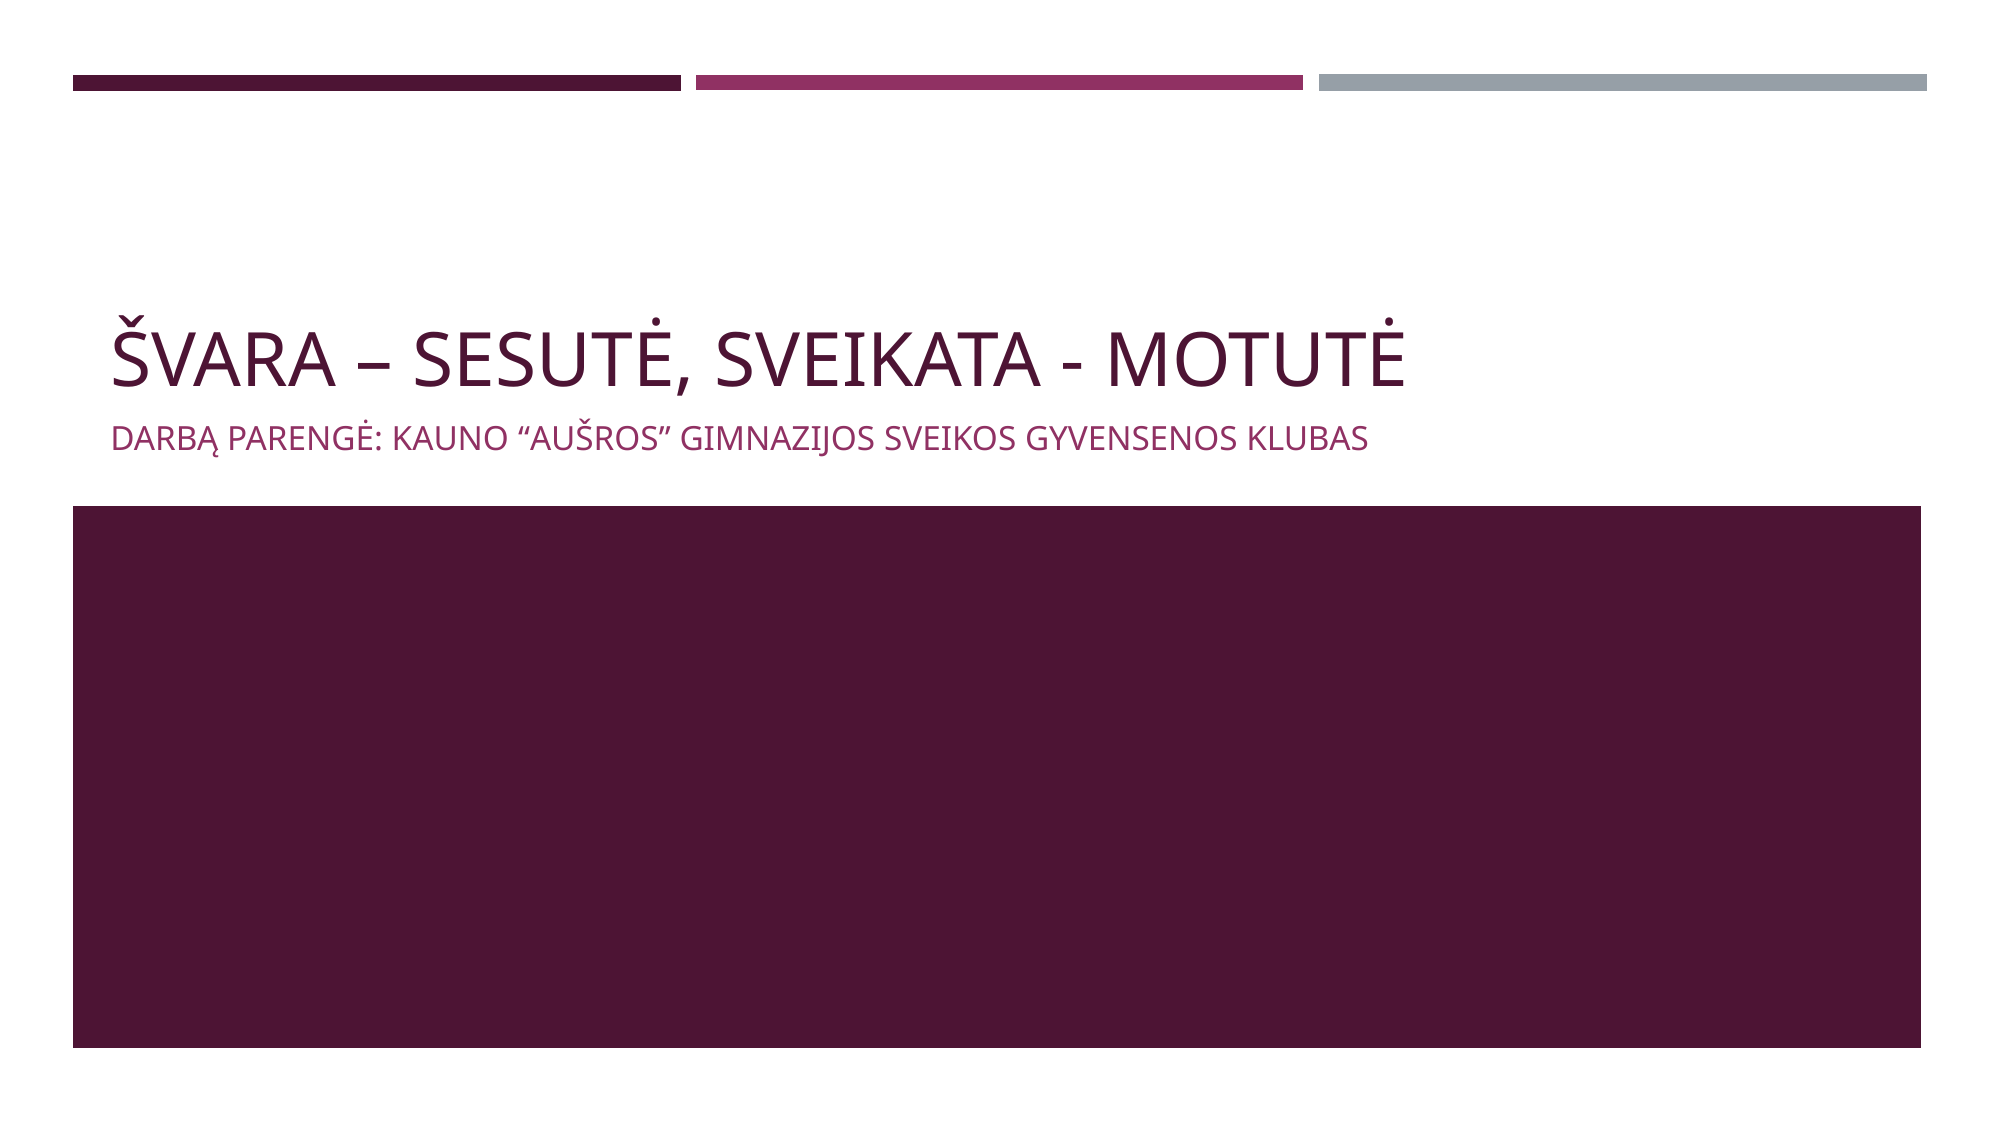

# Švara – sesutė, sveikata - motutė
Darbą parengė: Kauno “Aušros” gimnazijos sveikos gyvensenos klubas